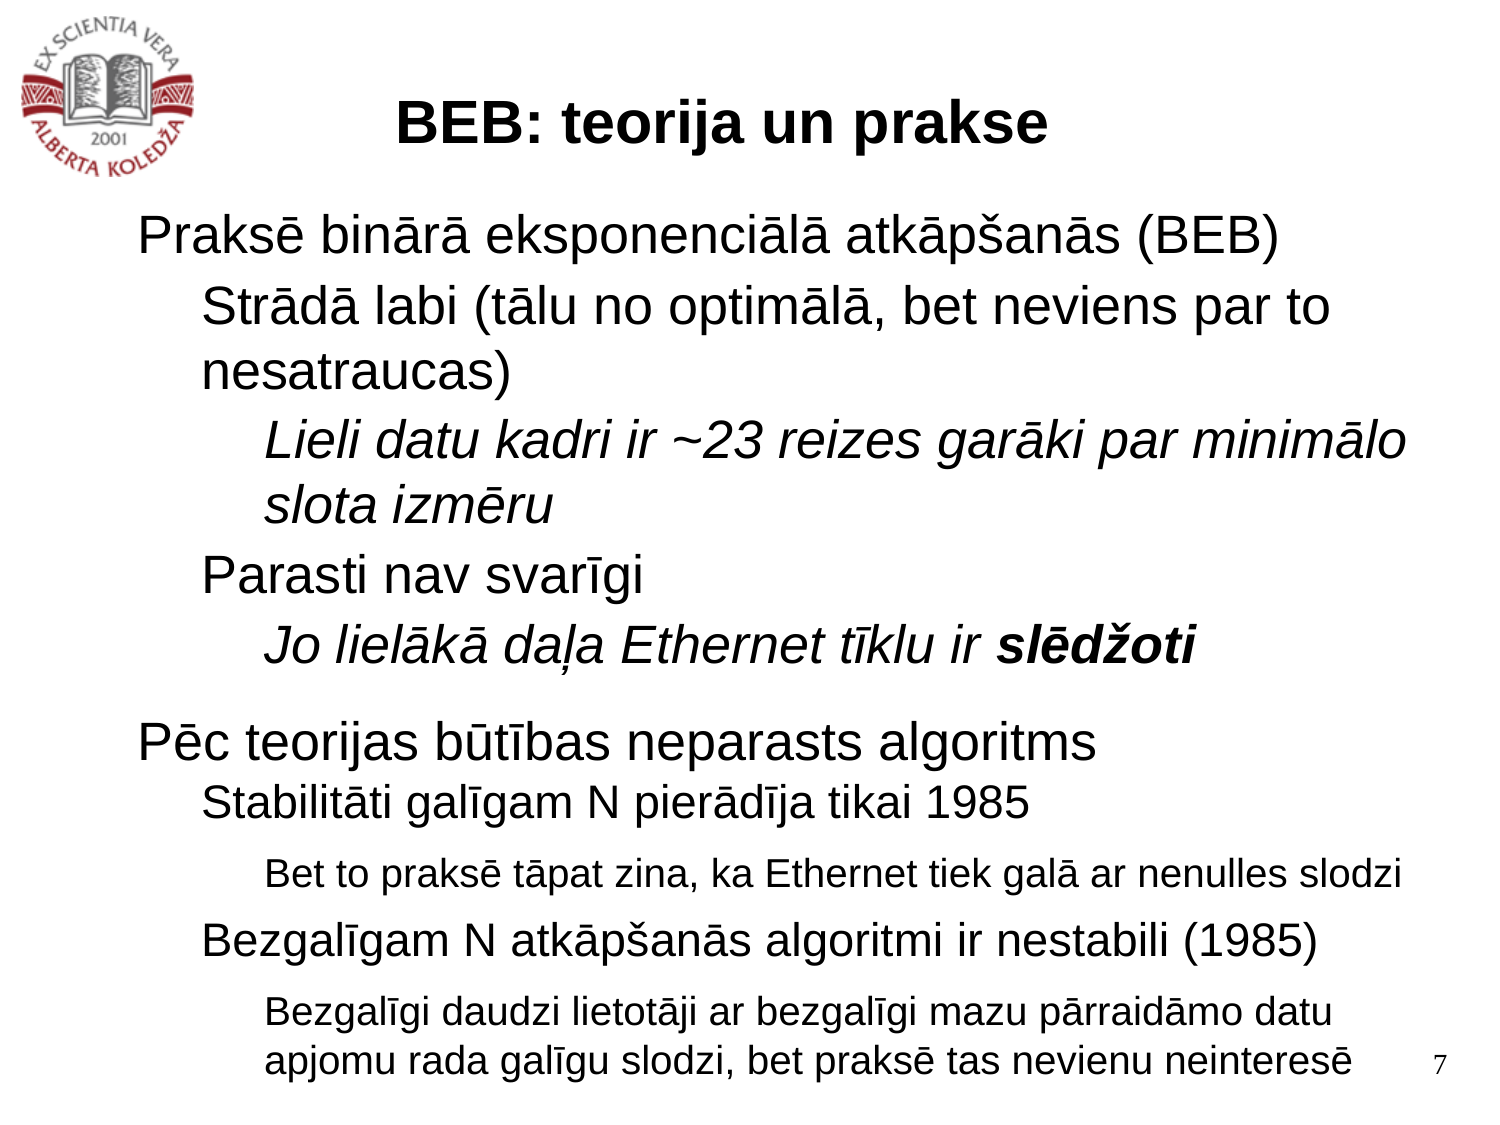

# BEB: teorija un prakse
Praksē binārā eksponenciālā atkāpšanās (BEB)
Strādā labi (tālu no optimālā, bet neviens par to nesatraucas)
Lieli datu kadri ir ~23 reizes garāki par minimālo slota izmēru
Parasti nav svarīgi
Jo lielākā daļa Ethernet tīklu ir slēdžoti
Pēc teorijas būtības neparasts algoritms
Stabilitāti galīgam N pierādīja tikai 1985
Bet to praksē tāpat zina, ka Ethernet tiek galā ar nenulles slodzi
Bezgalīgam N atkāpšanās algoritmi ir nestabili (1985)
Bezgalīgi daudzi lietotāji ar bezgalīgi mazu pārraidāmo datu apjomu rada galīgu slodzi, bet praksē tas nevienu neinteresē
7